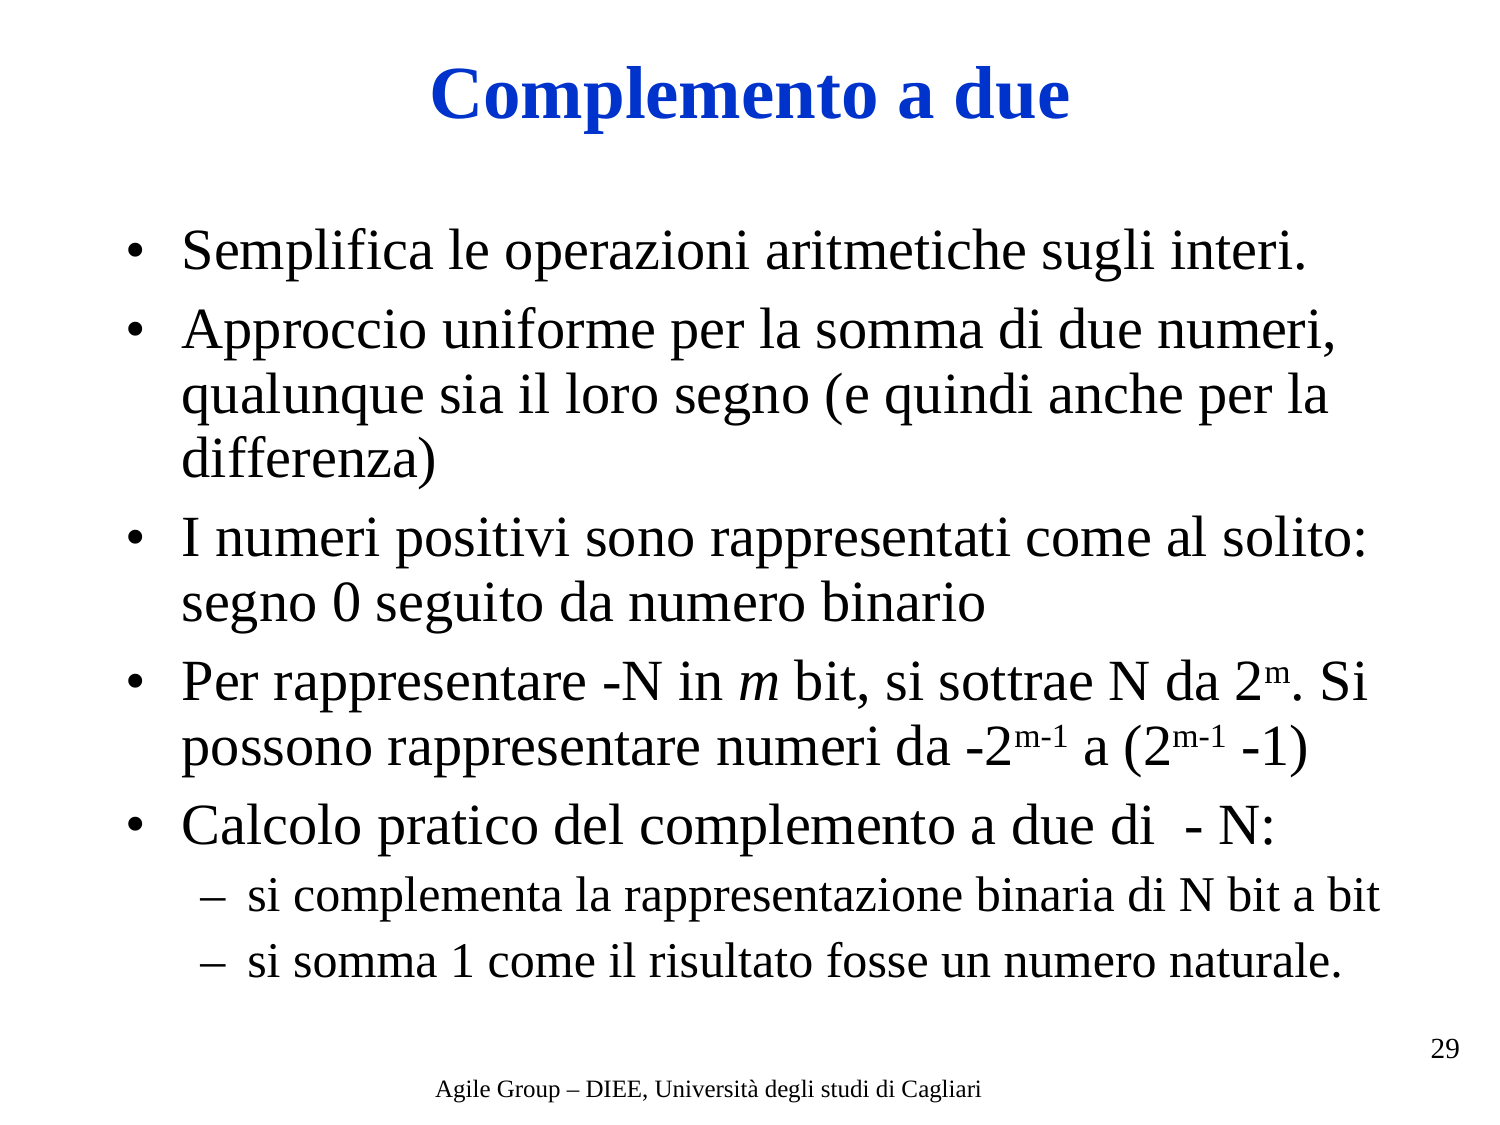

# Complemento a due
Semplifica le operazioni aritmetiche sugli interi.
Approccio uniforme per la somma di due numeri, qualunque sia il loro segno (e quindi anche per la differenza)
I numeri positivi sono rappresentati come al solito: segno 0 seguito da numero binario
Per rappresentare -N in m bit, si sottrae N da 2m. Si possono rappresentare numeri da -2m-1 a (2m-1 -1)
Calcolo pratico del complemento a due di - N:
si complementa la rappresentazione binaria di N bit a bit
si somma 1 come il risultato fosse un numero naturale.
29